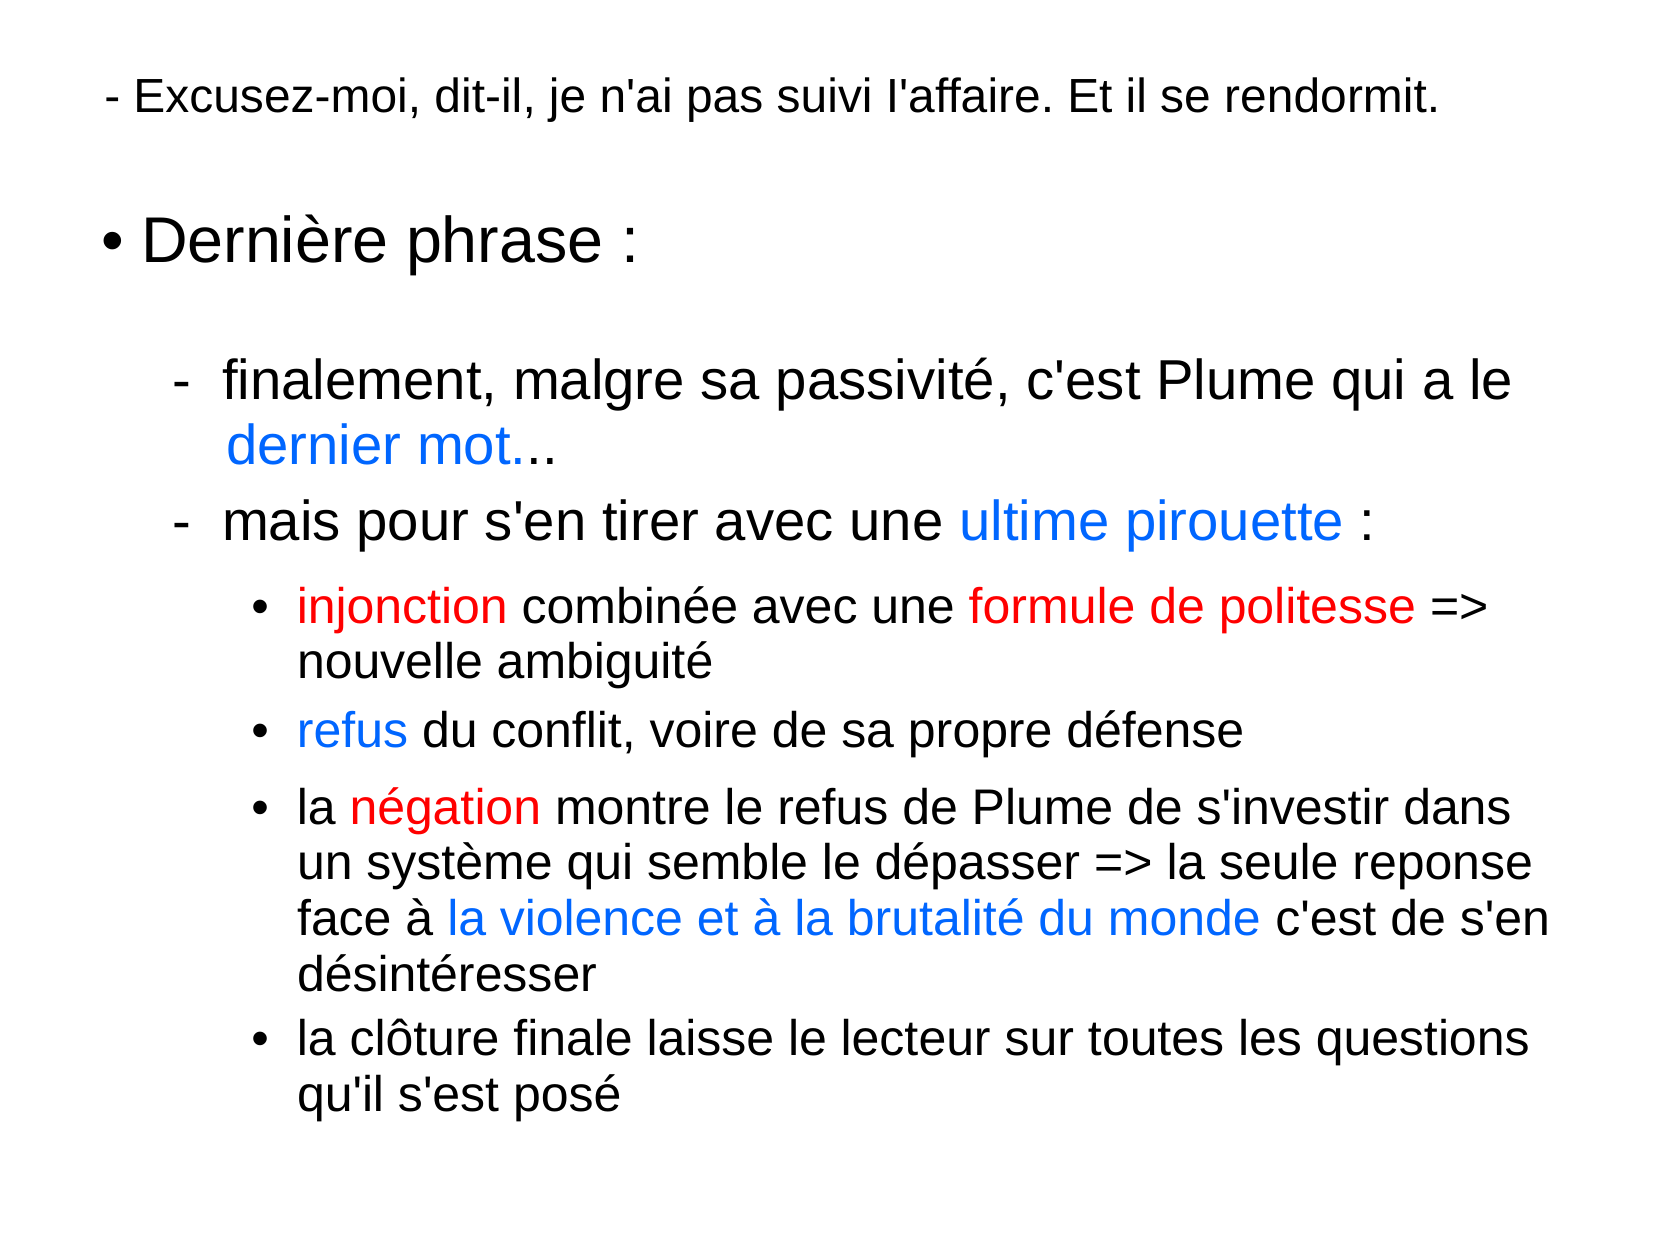

- Excusez-moi, dit-il, je n'ai pas suivi I'affaire. Et il se rendormit.
• Dernière phrase :
- finalement, malgre sa passivité, c'est Plume qui a le dernier mot...
- mais pour s'en tirer avec une ultime pirouette :
• injonction combinée avec une formule de politesse => nouvelle ambiguité
• refus du conflit, voire de sa propre défense
• la négation montre le refus de Plume de s'investir dans un système qui semble le dépasser => la seule reponse face à la violence et à la brutalité du monde c'est de s'en désintéresser
• la clôture finale laisse le lecteur sur toutes les questions qu'il s'est posé